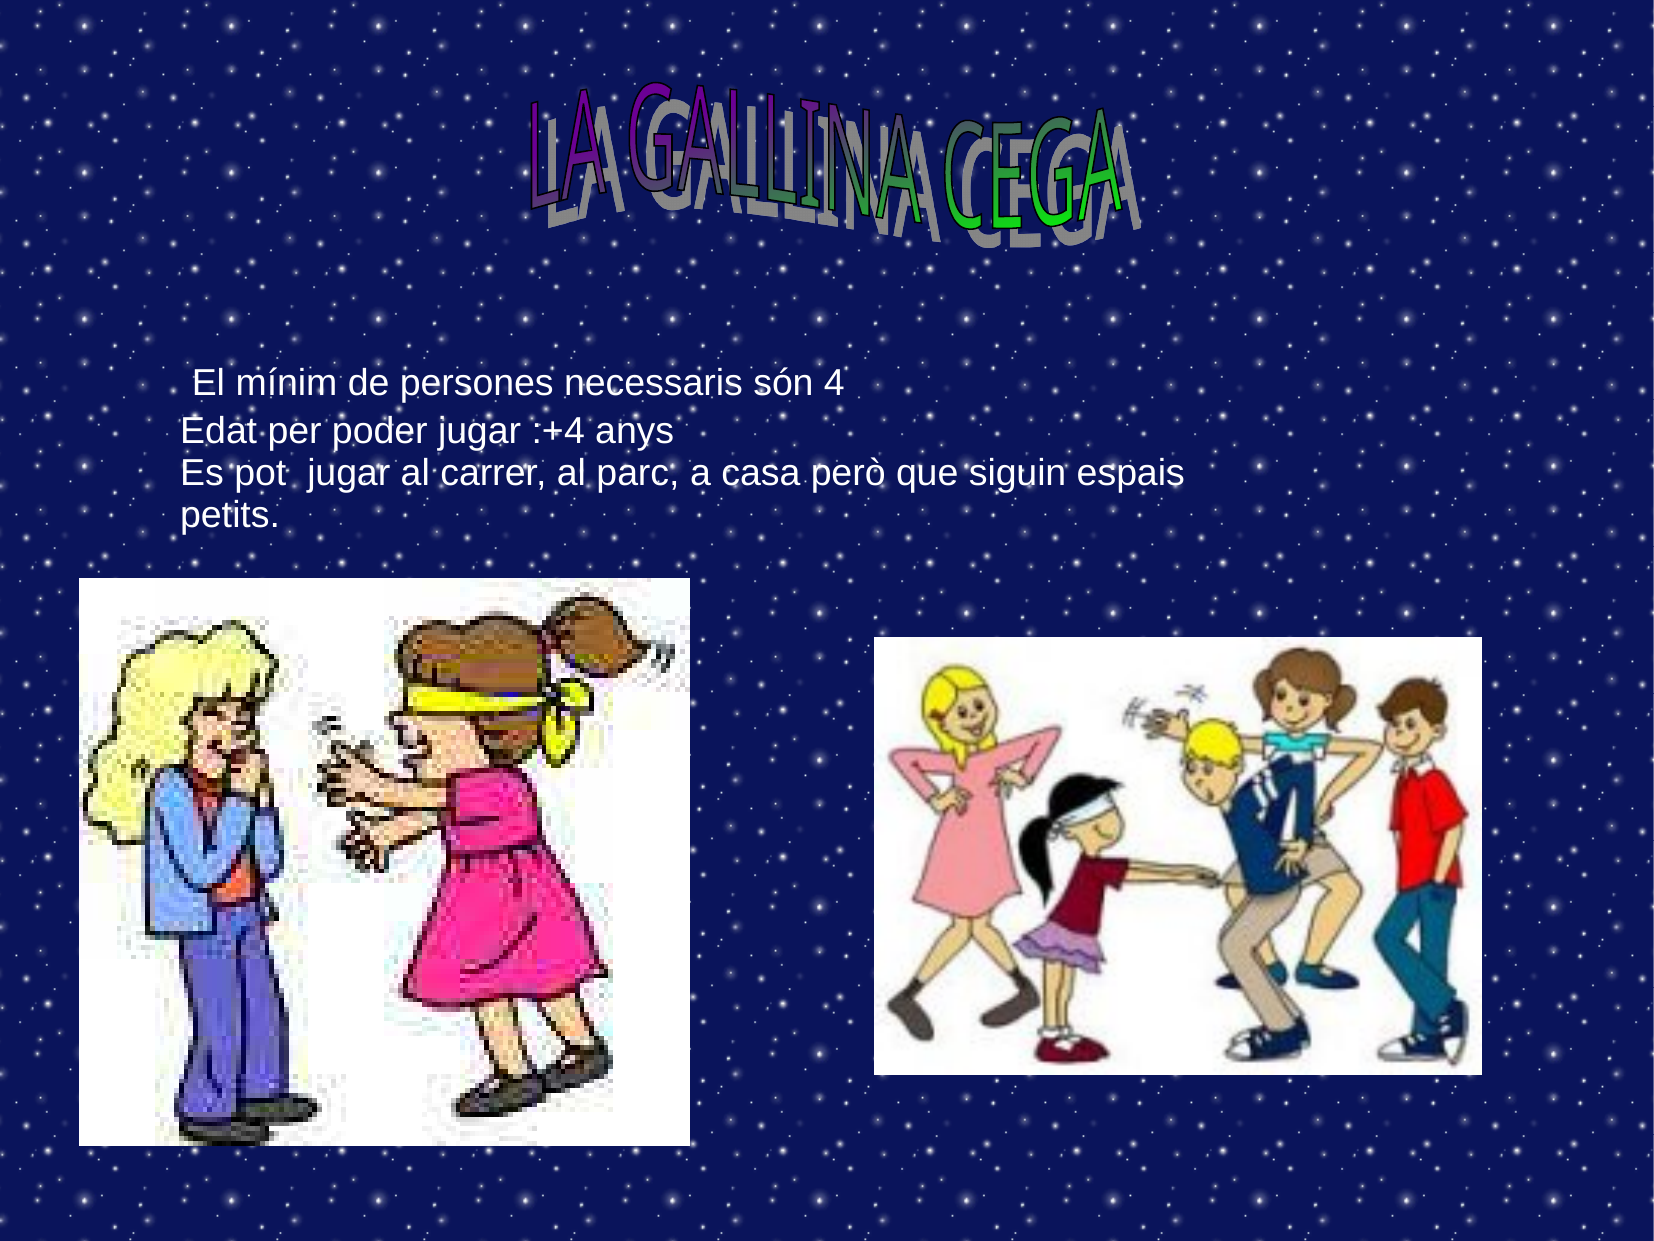

LA GALLINA CEGA
El mínim de persones necessaris són 4
Edat per poder jugar :+4 anys
Es pot jugar al carrer, al parc, a casa però que siguin espais petits.